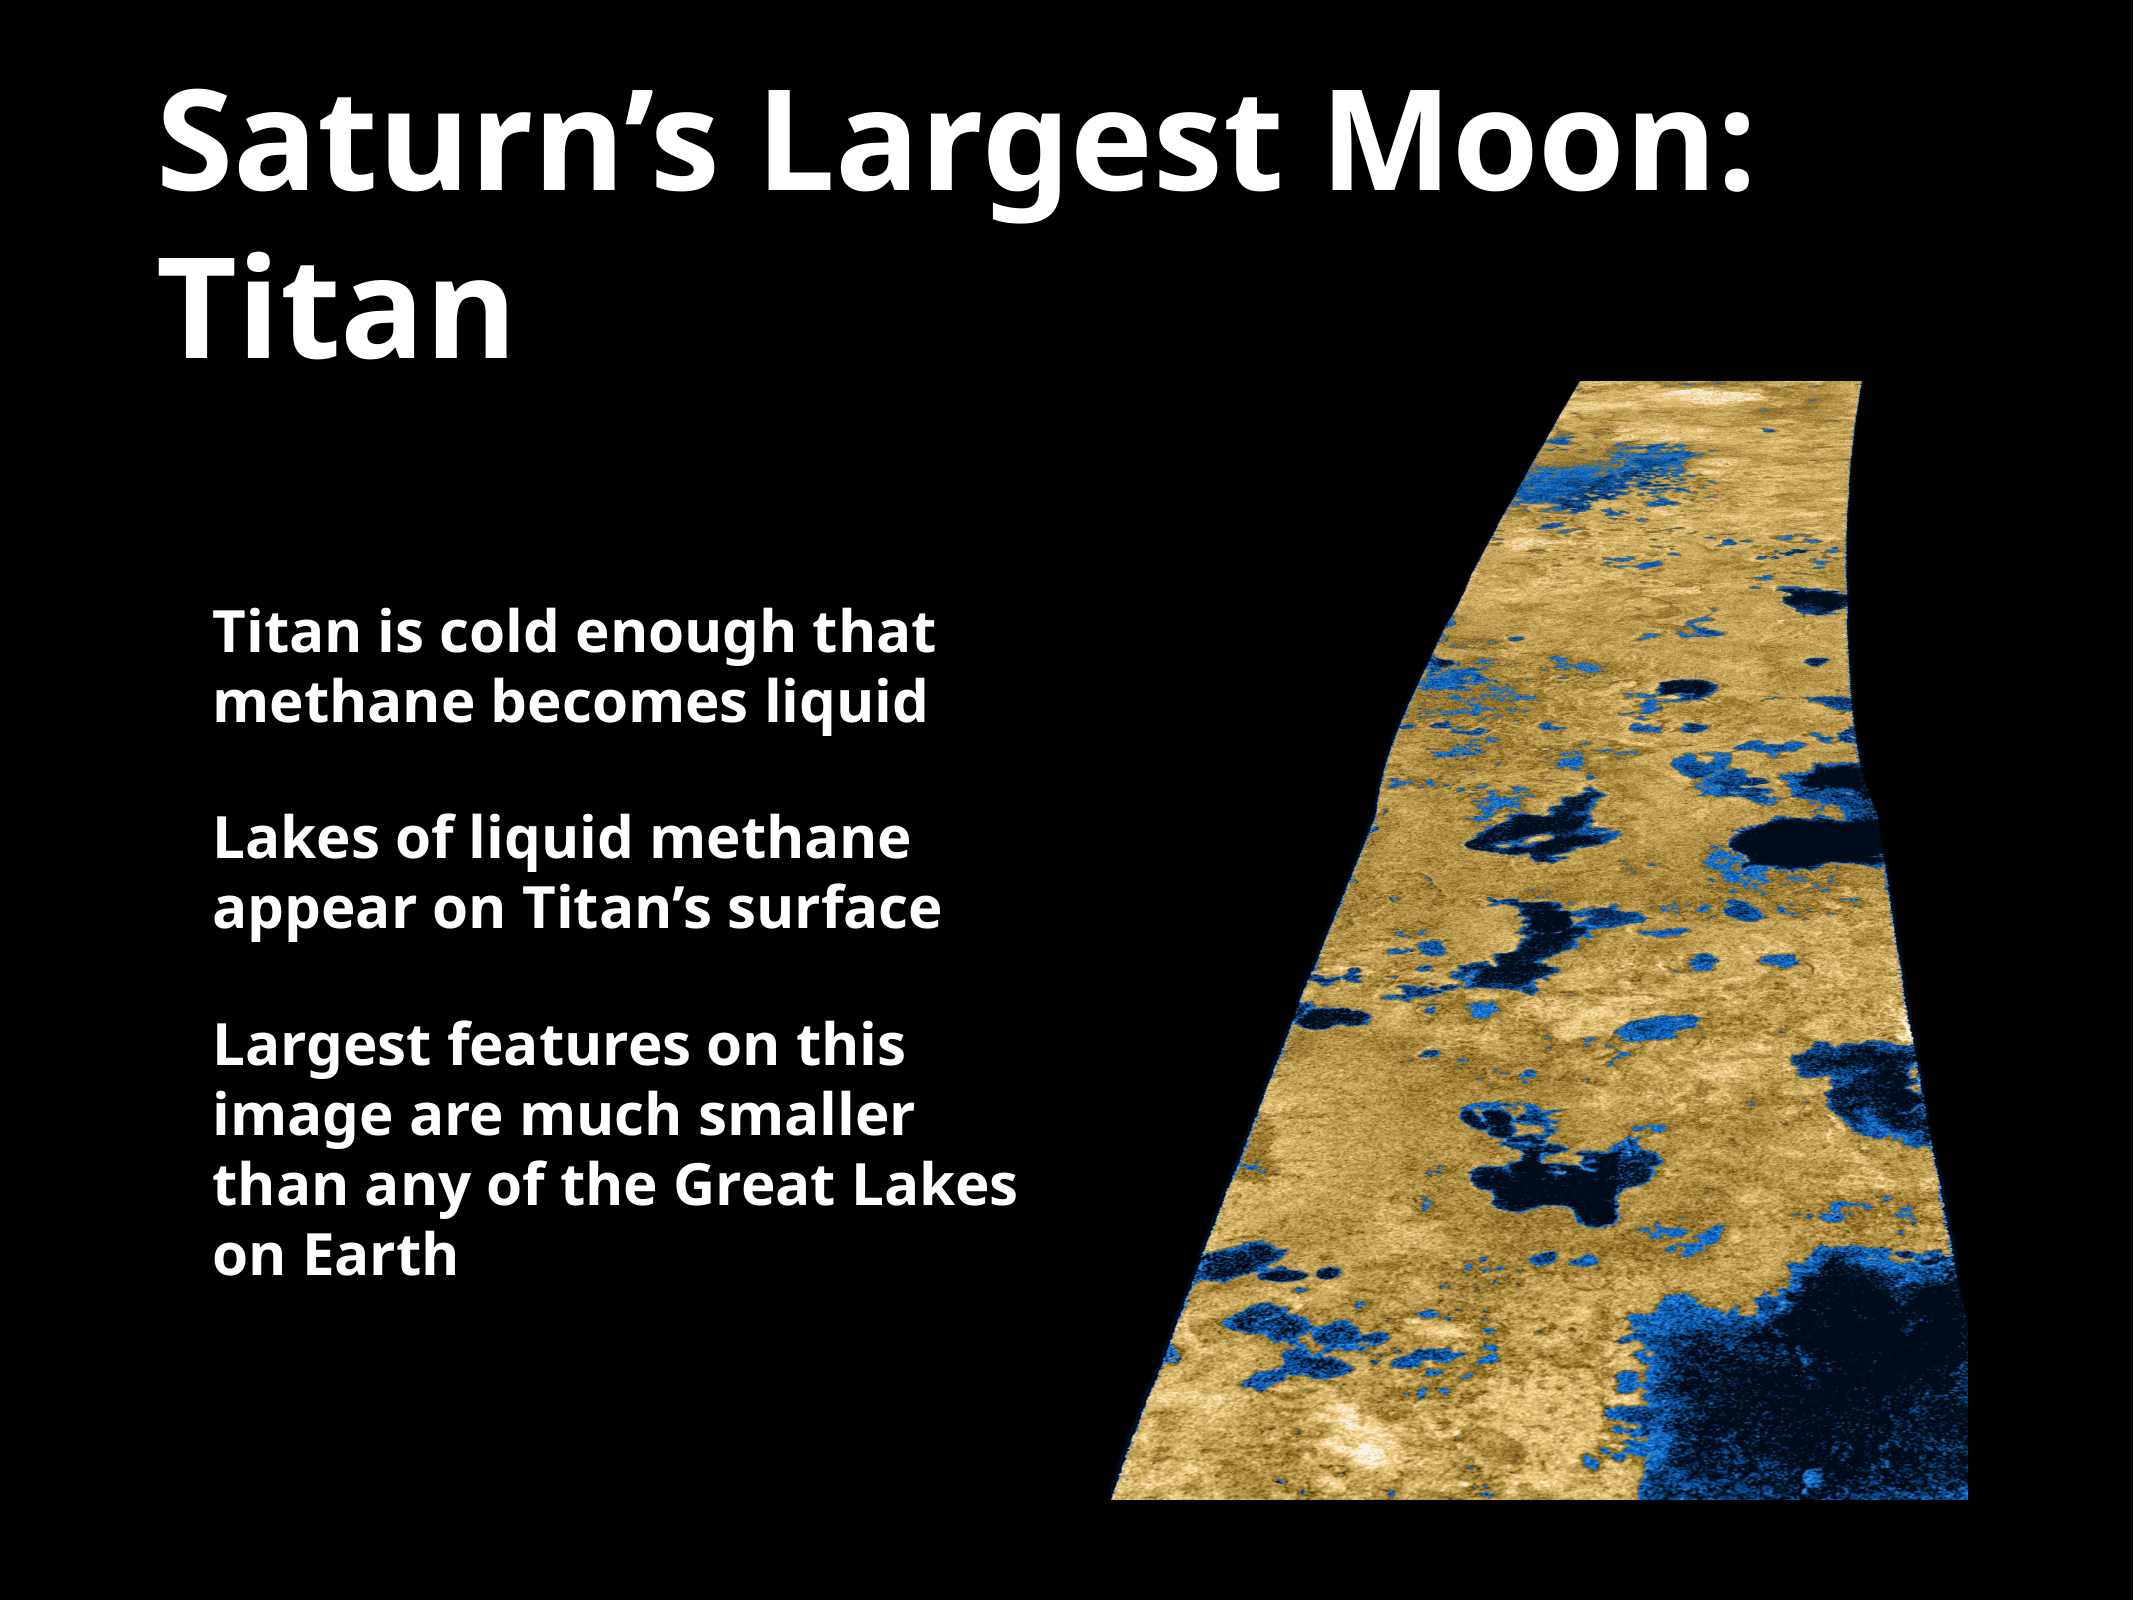

# Saturn’s Largest Moon: Titan
Titan is cold enough that methane becomes liquid
Lakes of liquid methane appear on Titan’s surface
Largest features on this image are much smaller than any of the Great Lakes on Earth